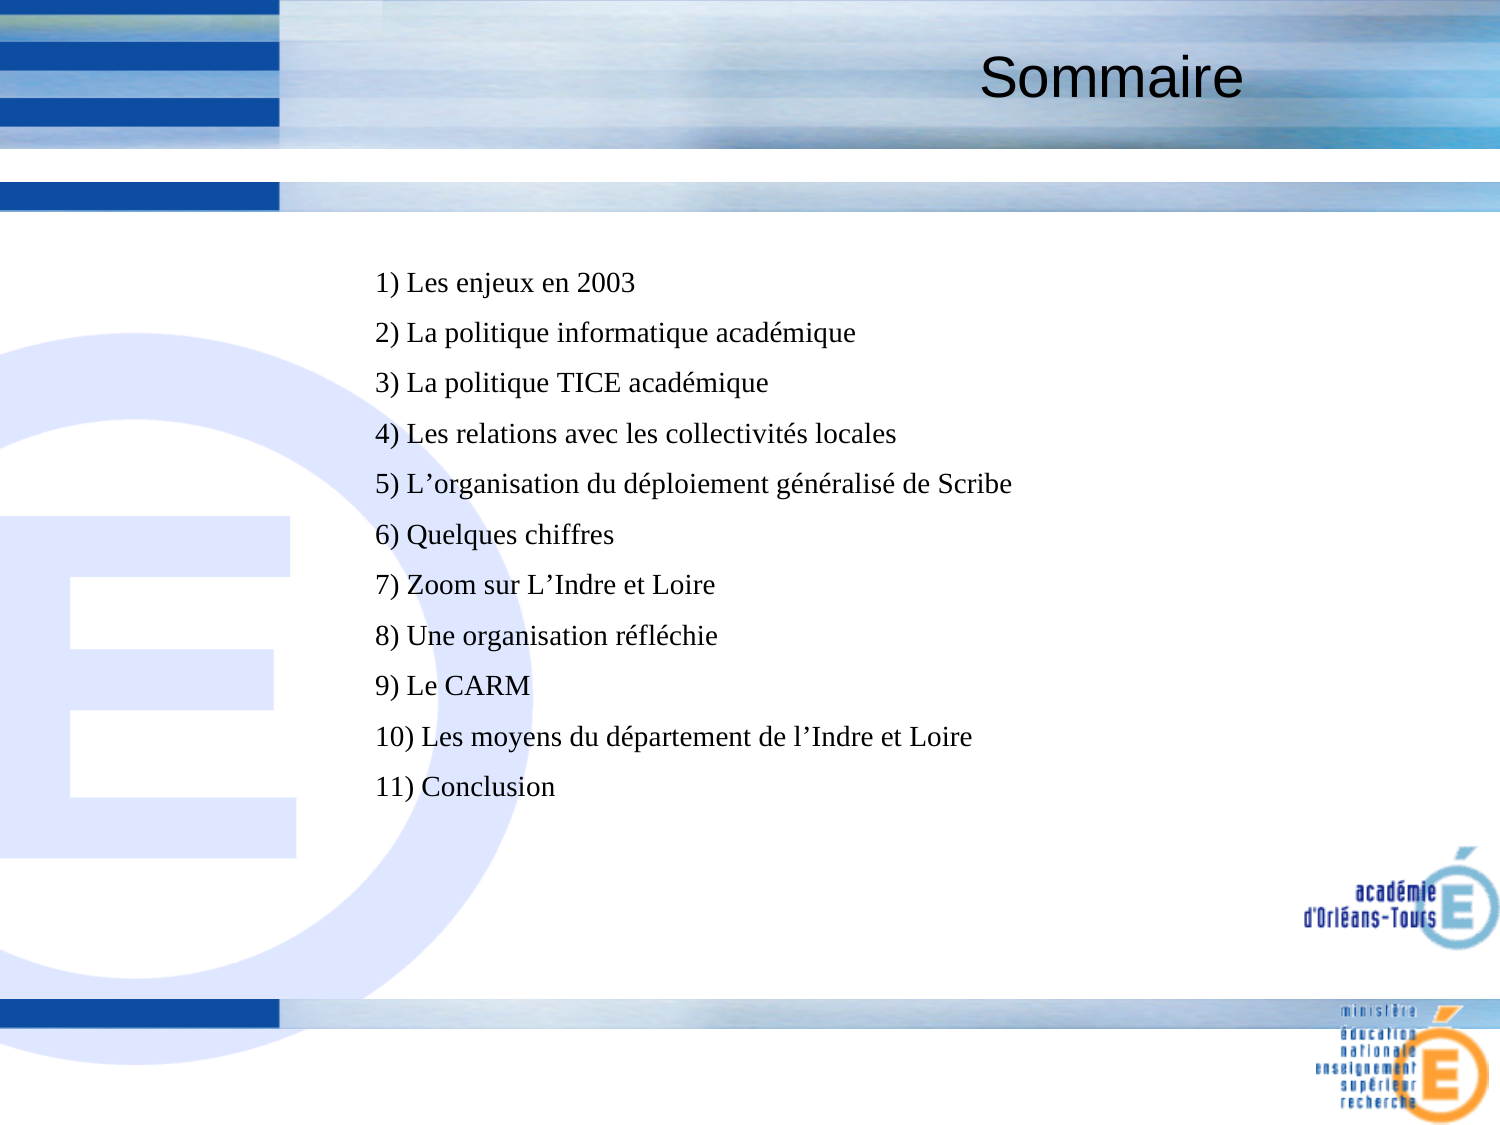

# Sommaire
1) Les enjeux en 2003
2) La politique informatique académique
3) La politique TICE académique
4) Les relations avec les collectivités locales
5) L’organisation du déploiement généralisé de Scribe
6) Quelques chiffres
7) Zoom sur L’Indre et Loire
8) Une organisation réfléchie
9) Le CARM
10) Les moyens du département de l’Indre et Loire
11) Conclusion